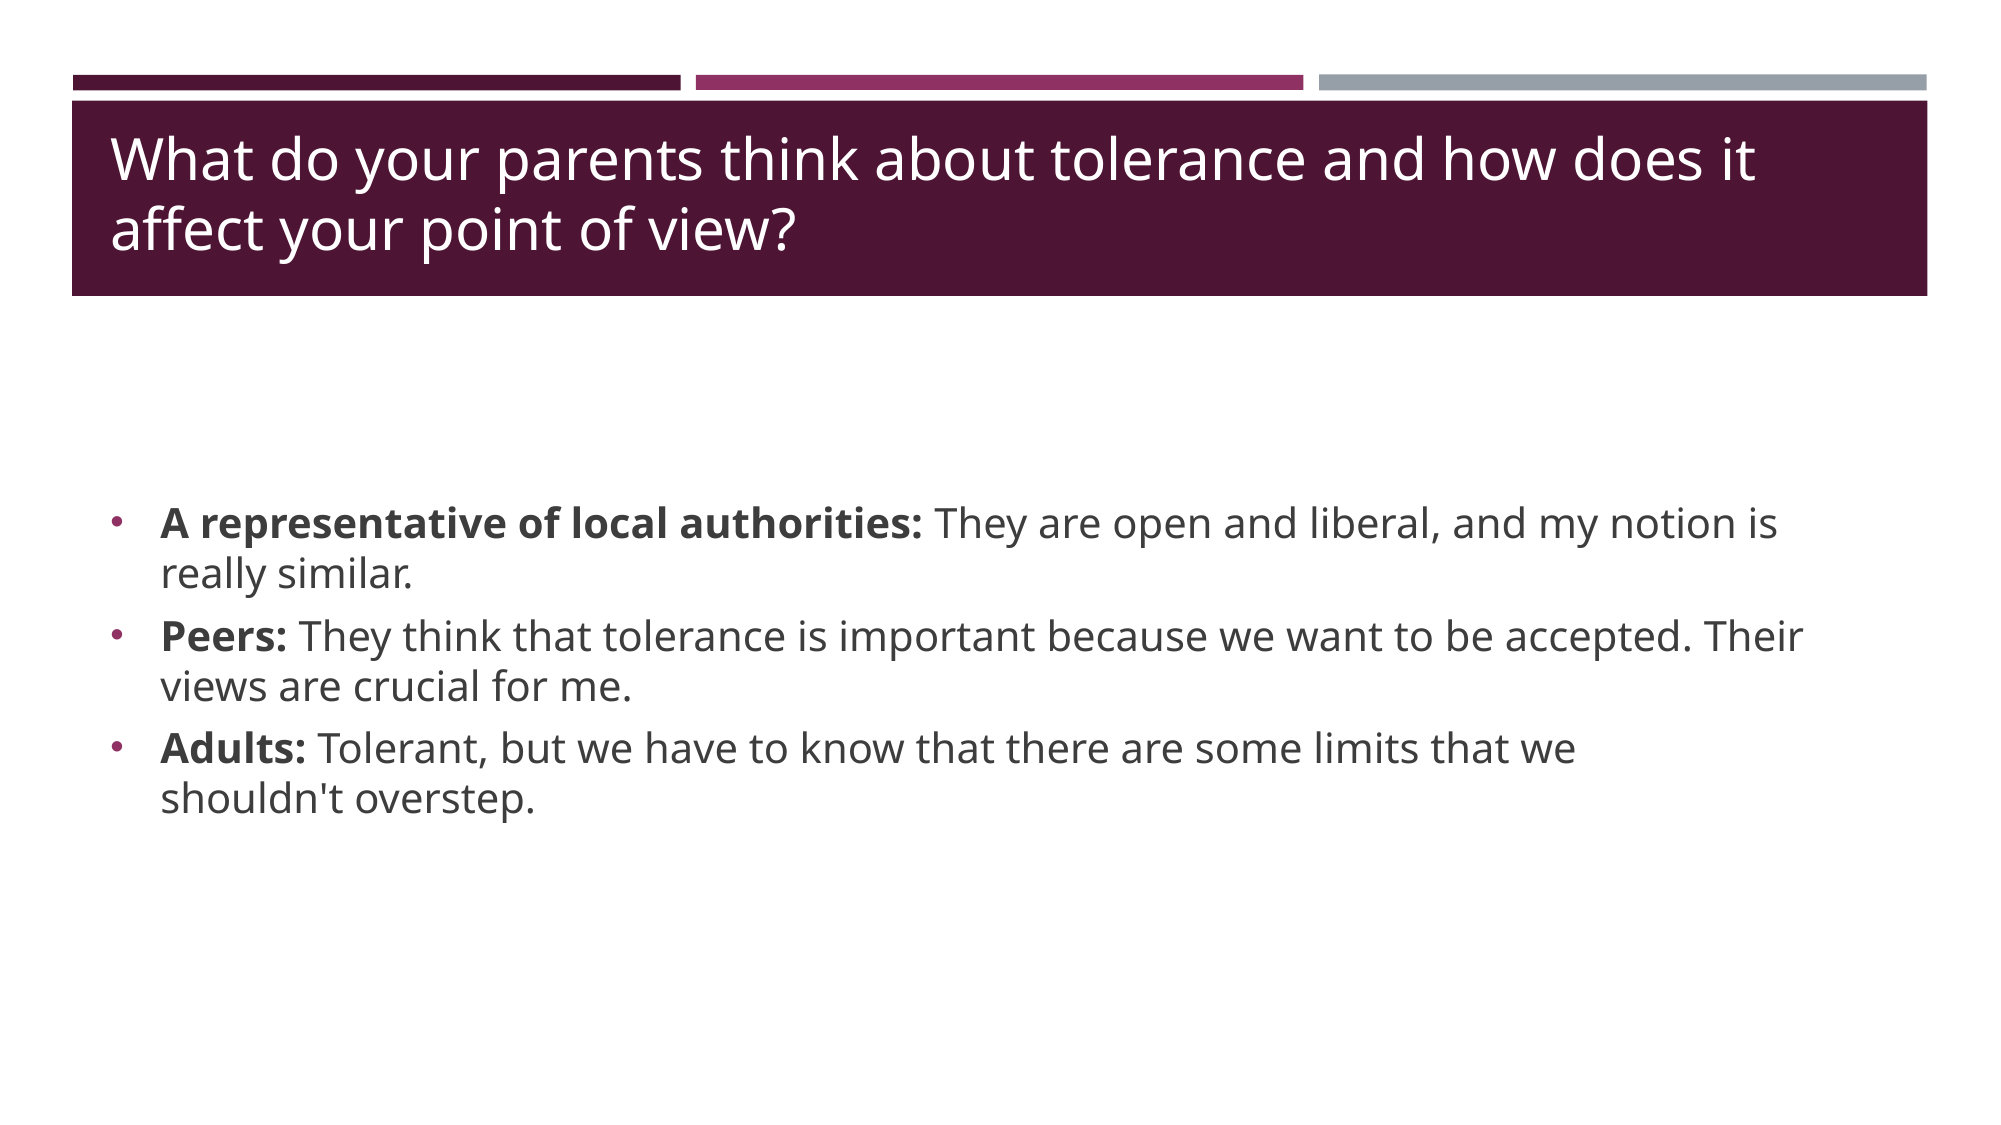

# What do your parents think about tolerance and how does it affect your point of view?
A representative of local authorities: They are open and liberal, and my notion is really similar.
Peers: They think that tolerance is important because we want to be accepted. Their views are crucial for me.
Adults: Tolerant, but we have to know that there are some limits that we shouldn't overstep.